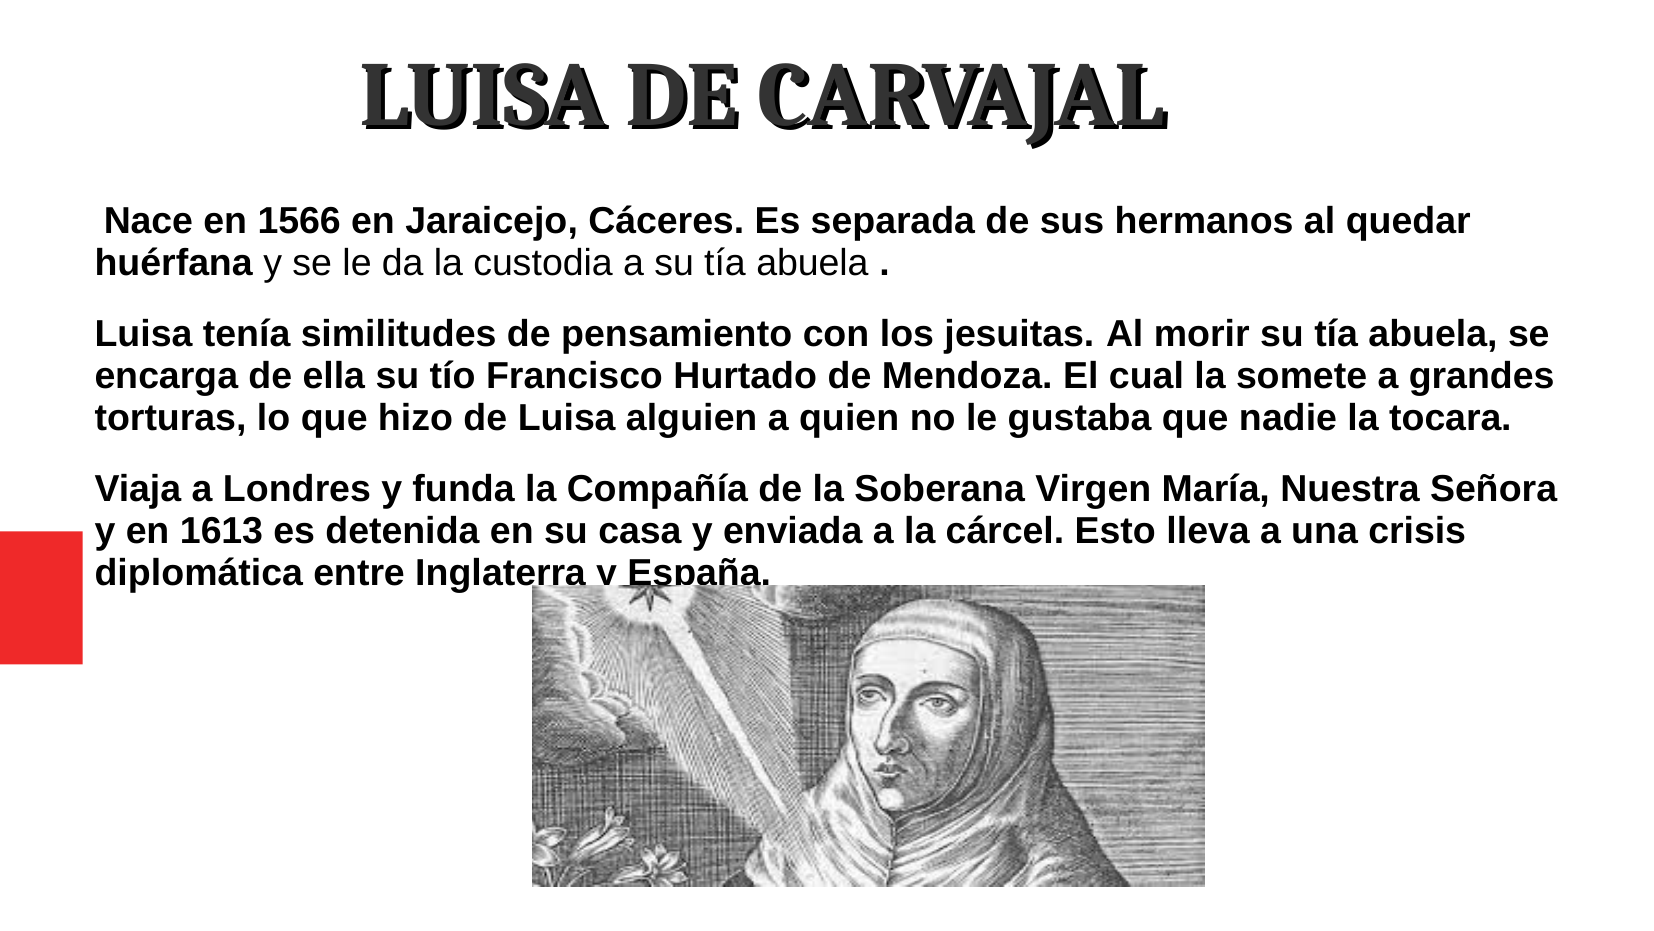

# LUISA DE CARVAJAL
 Nace en 1566 en Jaraicejo, Cáceres. Es separada de sus hermanos al quedar huérfana y se le da la custodia a su tía abuela .
Luisa tenía similitudes de pensamiento con los jesuitas. Al morir su tía abuela, se encarga de ella su tío Francisco Hurtado de Mendoza. El cual la somete a grandes torturas, lo que hizo de Luisa alguien a quien no le gustaba que nadie la tocara.
Viaja a Londres y funda la Compañía de la Soberana Virgen María, Nuestra Señora y en 1613 es detenida en su casa y enviada a la cárcel. Esto lleva a una crisis diplomática entre Inglaterra y España.